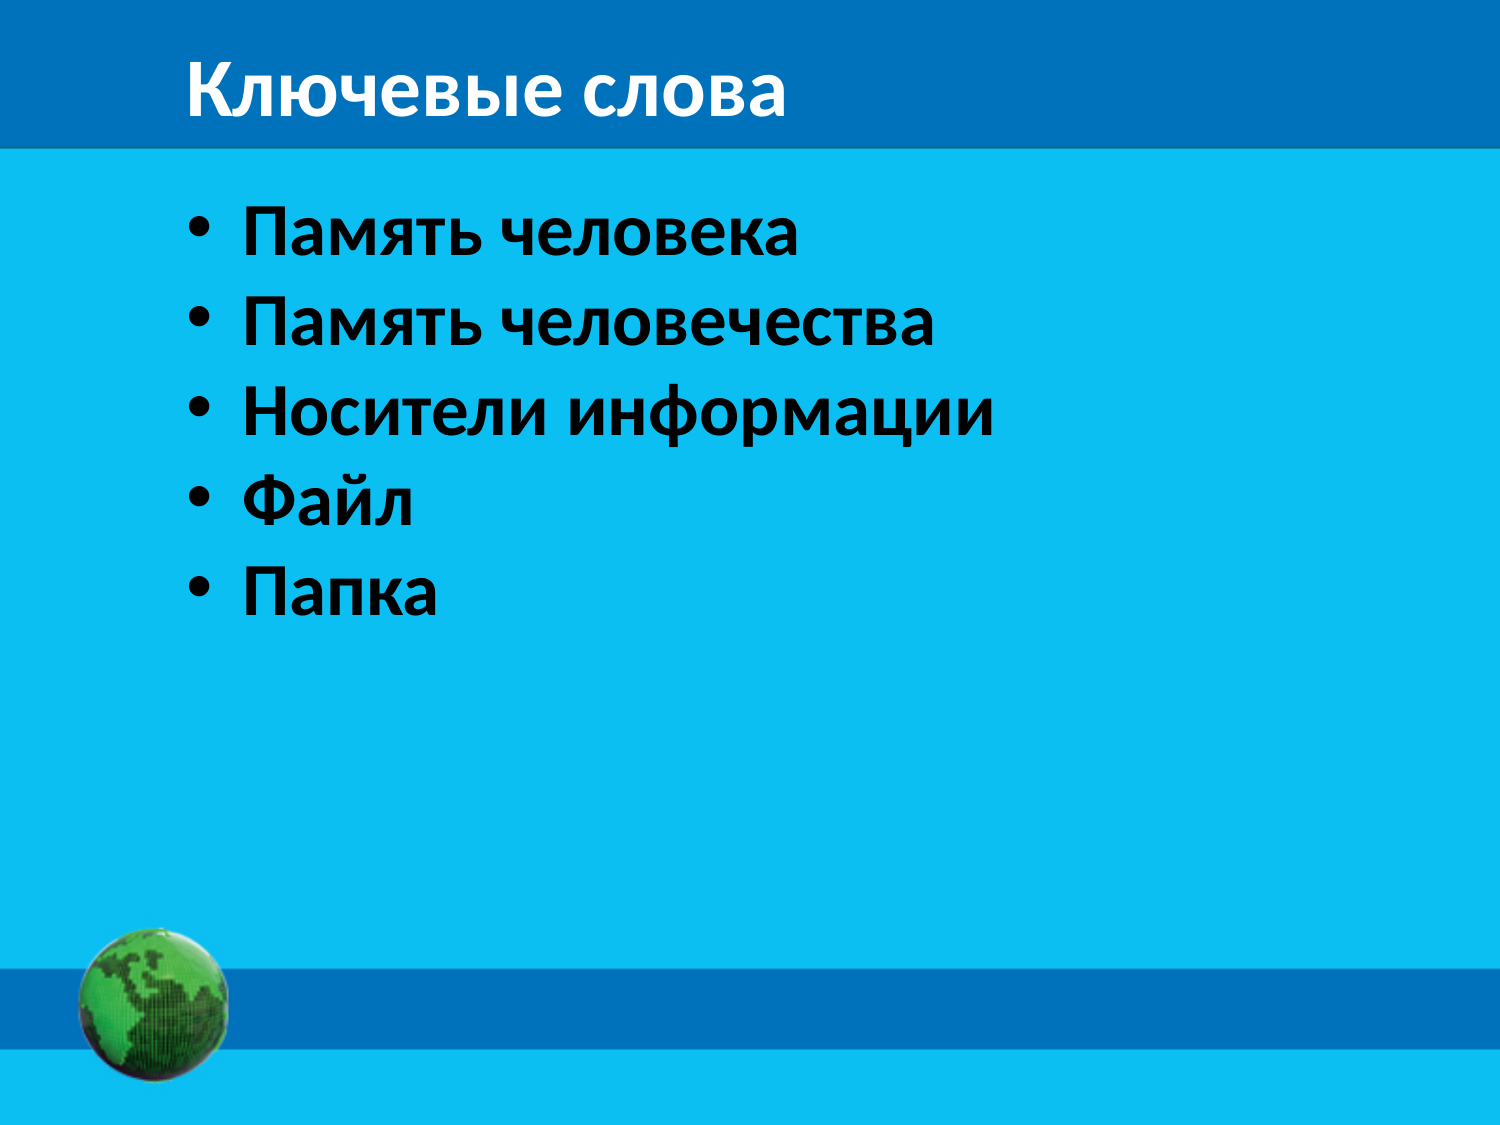

# Ключевые слова
Память человека
Память человечества
Носители информации
Файл
Папка